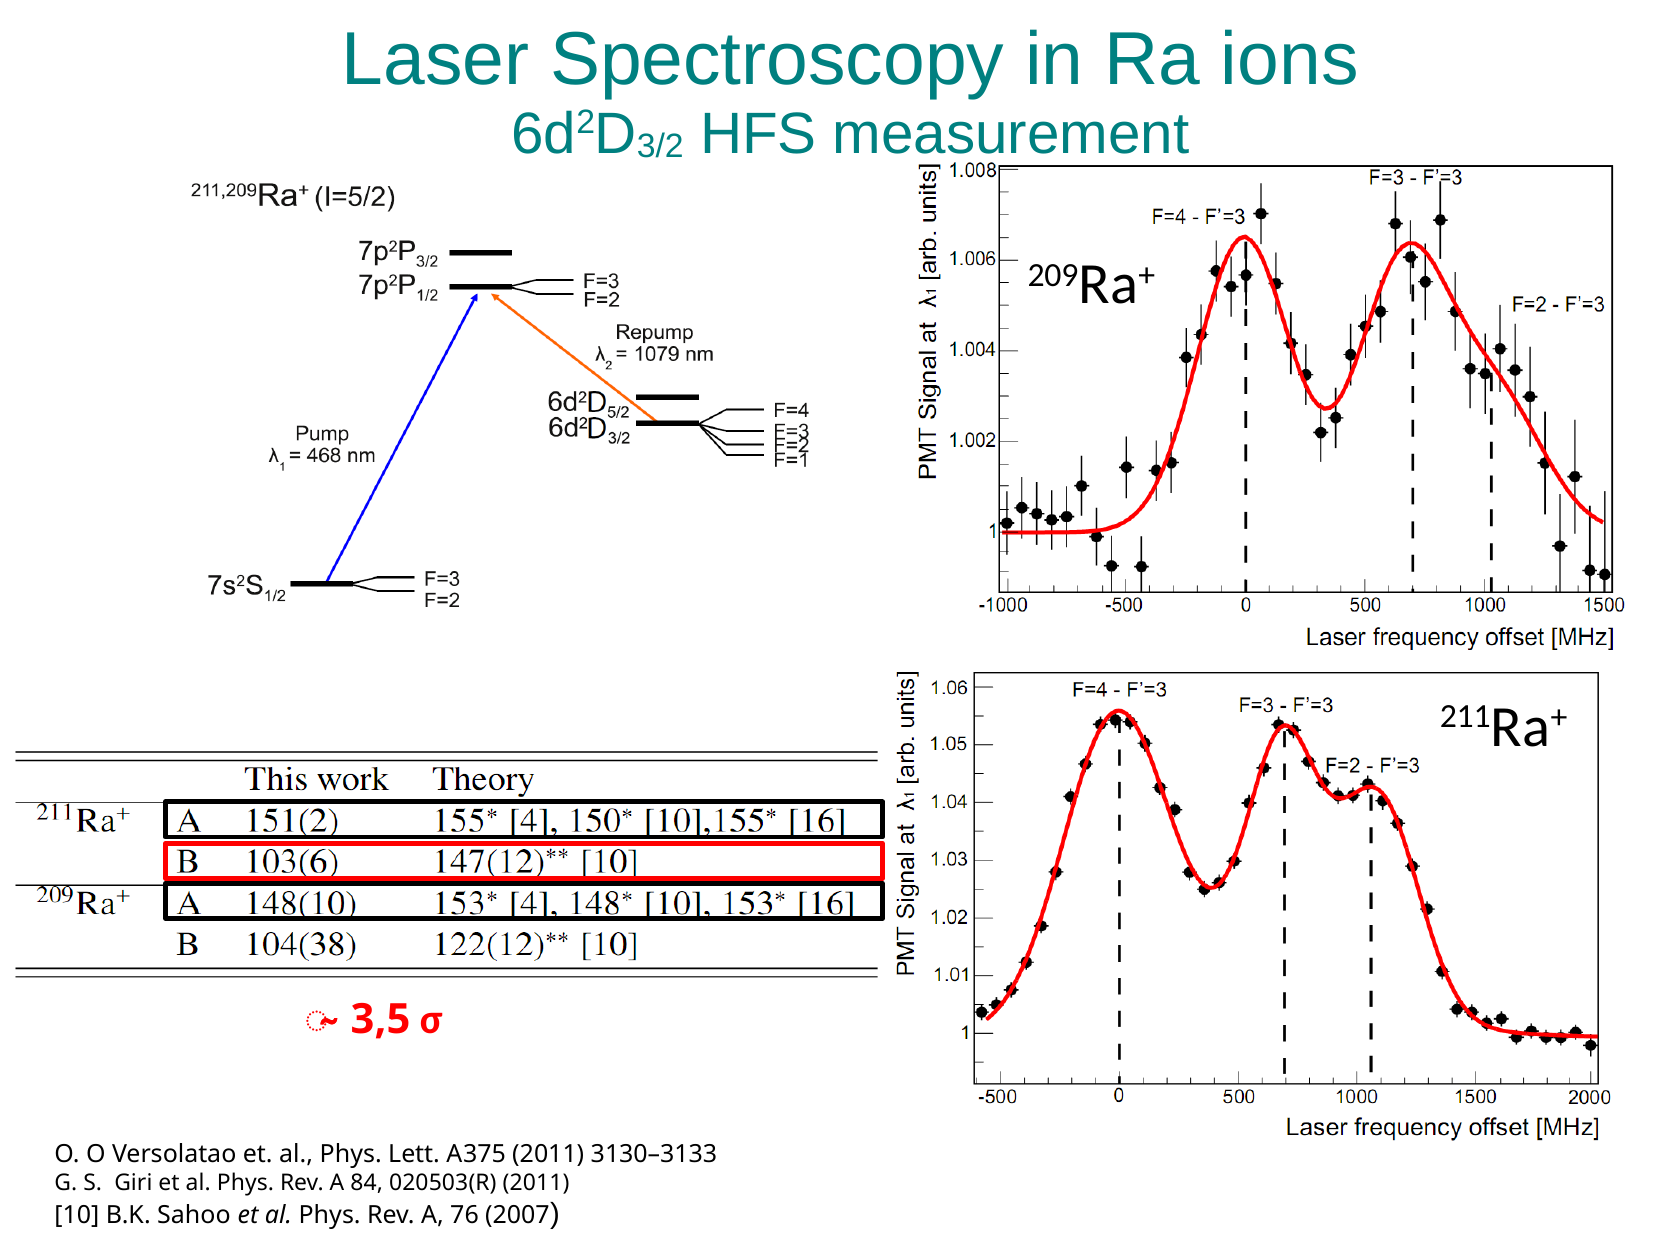

# Laser Spectroscopy in Ra ions 6d2D3/2 HFS measurement
209Ra+
211Ra+
̴̴ 3,5 σ
O. O Versolatao et. al., Phys. Lett. A375 (2011) 3130–3133
G. S. Giri et al. Phys. Rev. A 84, 020503(R) (2011)
[10] B.K. Sahoo et al. Phys. Rev. A, 76 (2007)